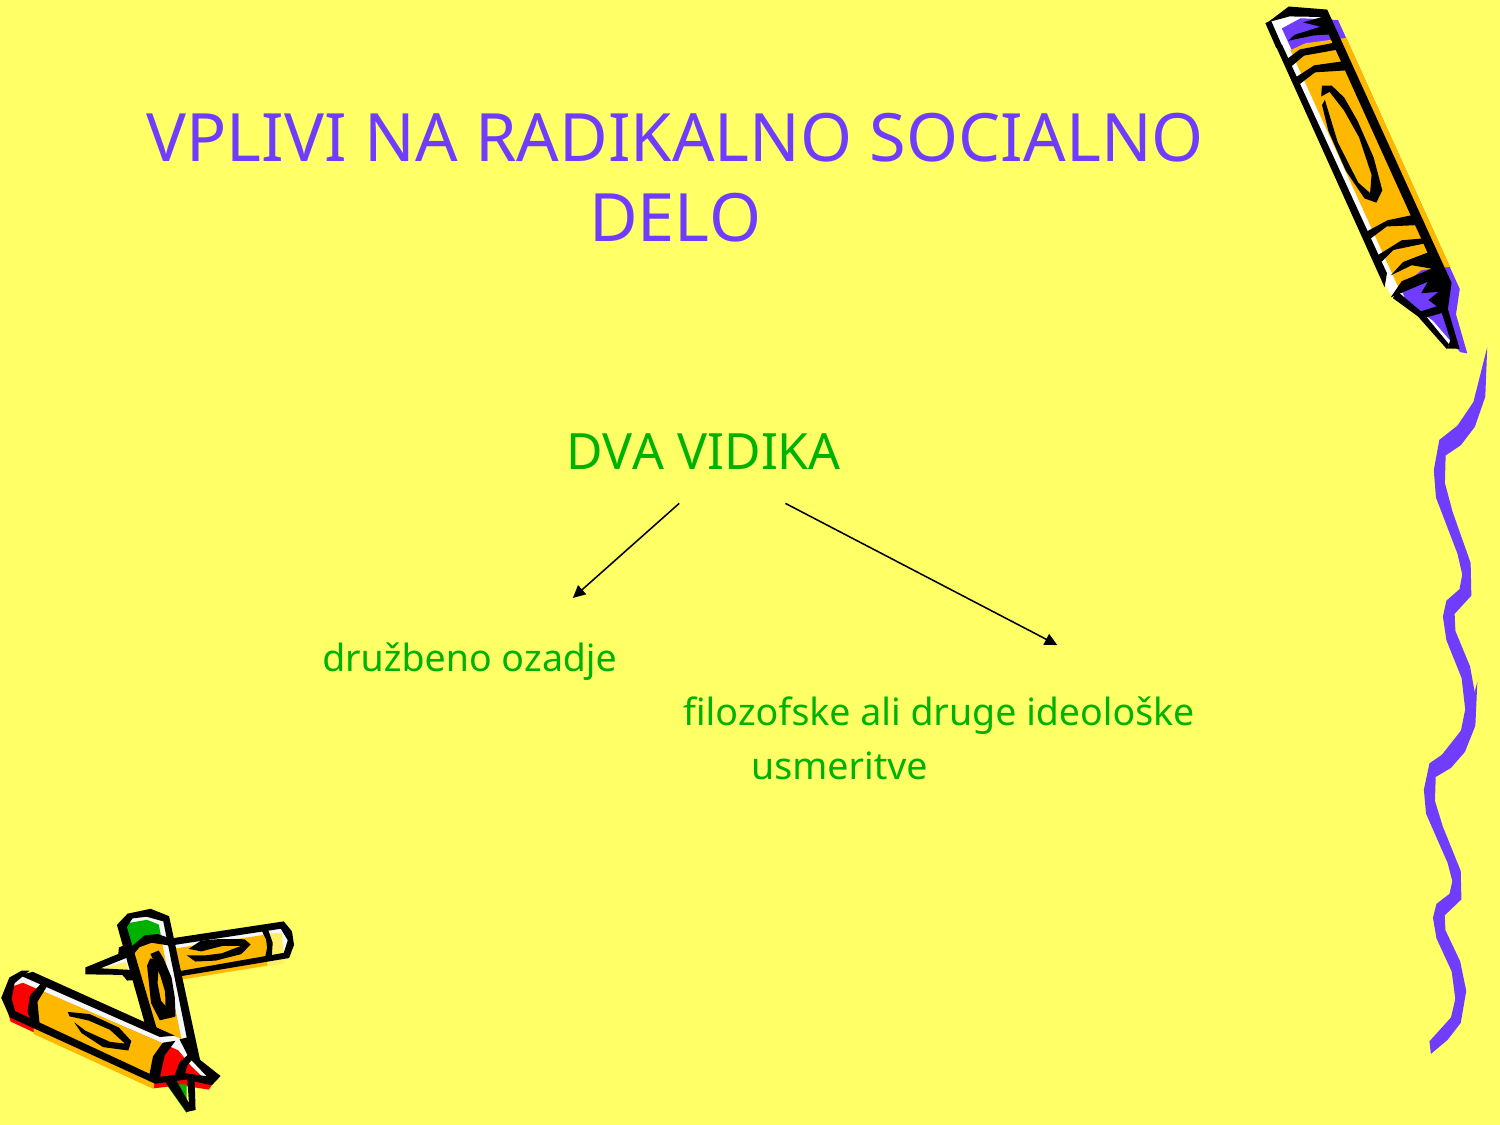

# VPLIVI NA RADIKALNO SOCIALNO DELO
 DVA VIDIKA
 družbeno ozadje
 filozofske ali druge ideološke
 usmeritve